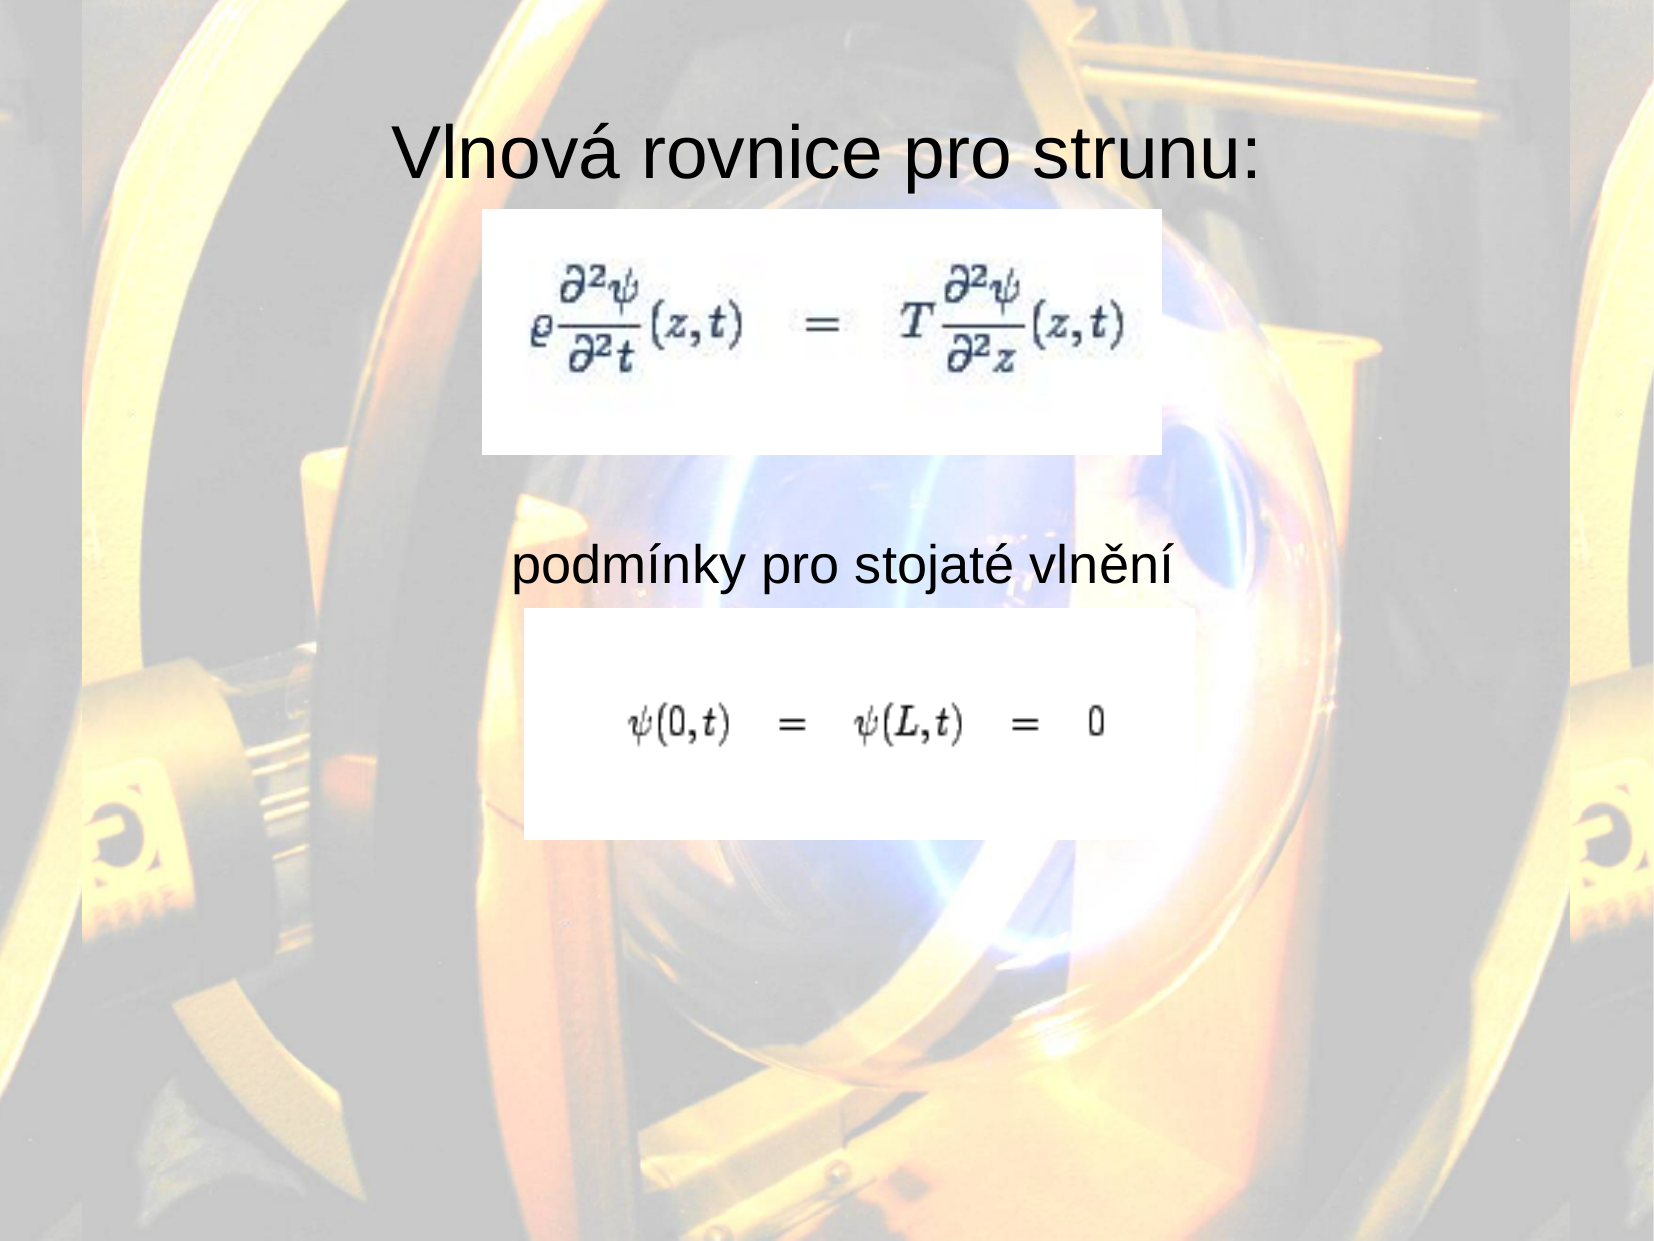

# Vlnová rovnice pro strunu:
podmínky pro stojaté vlnění